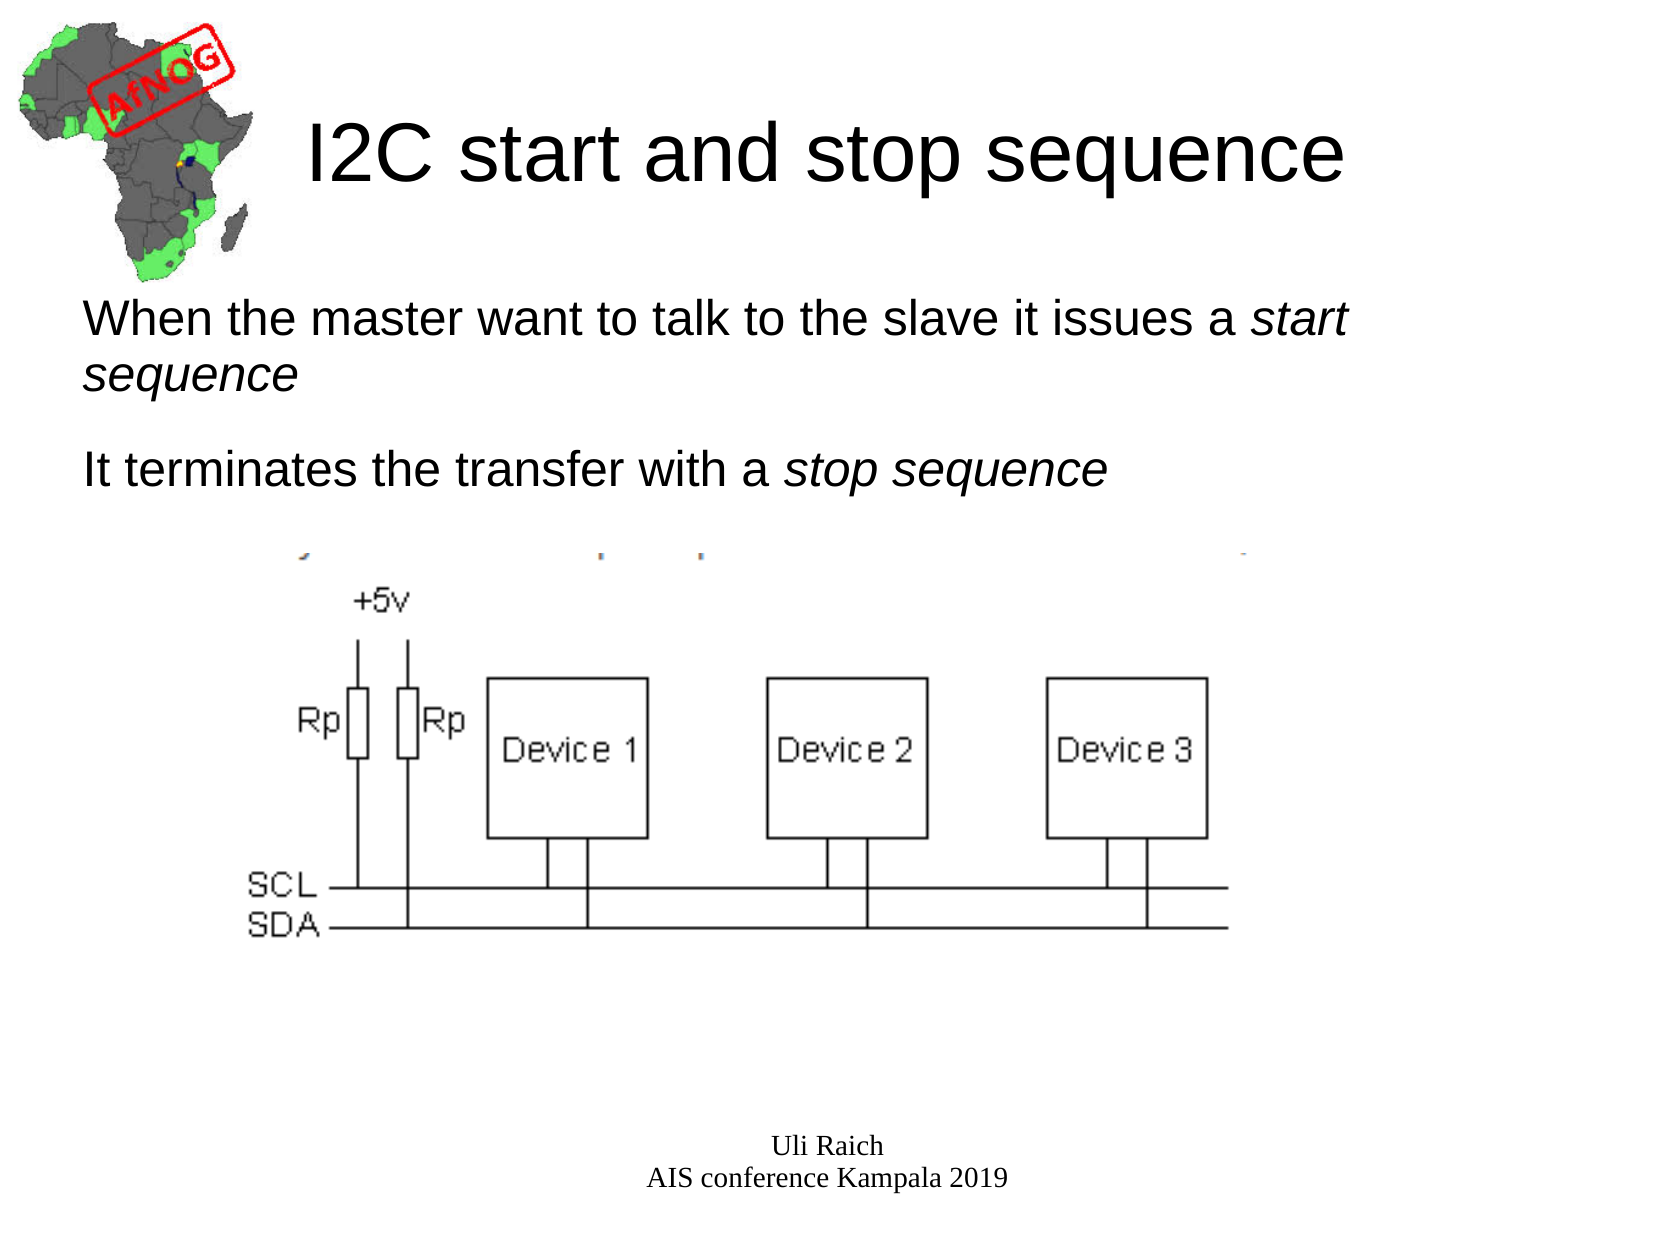

# I2C start and stop sequence
When the master want to talk to the slave it issues a start sequence
It terminates the transfer with a stop sequence